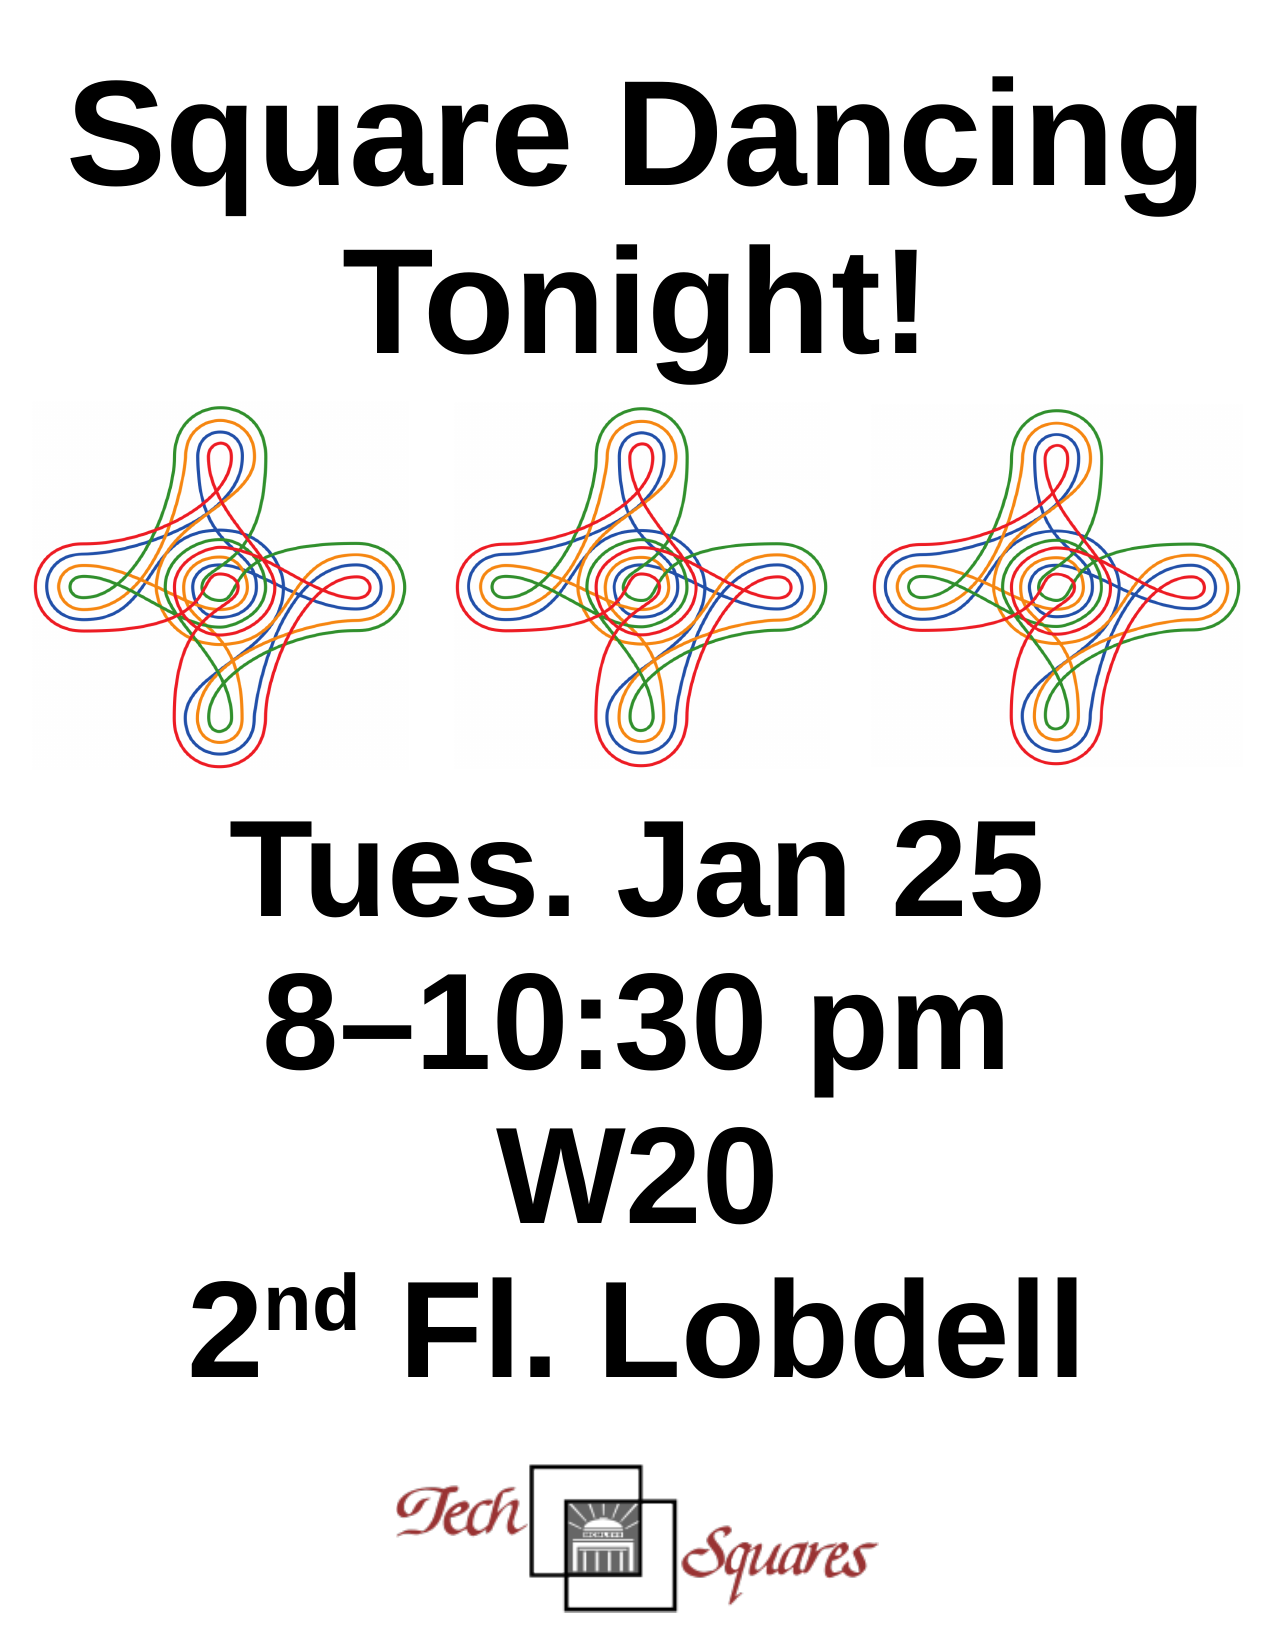

Square Dancing
Tonight!
Tues. Jan 25
8–10:30 pm
W20
2nd Fl. Lobdell